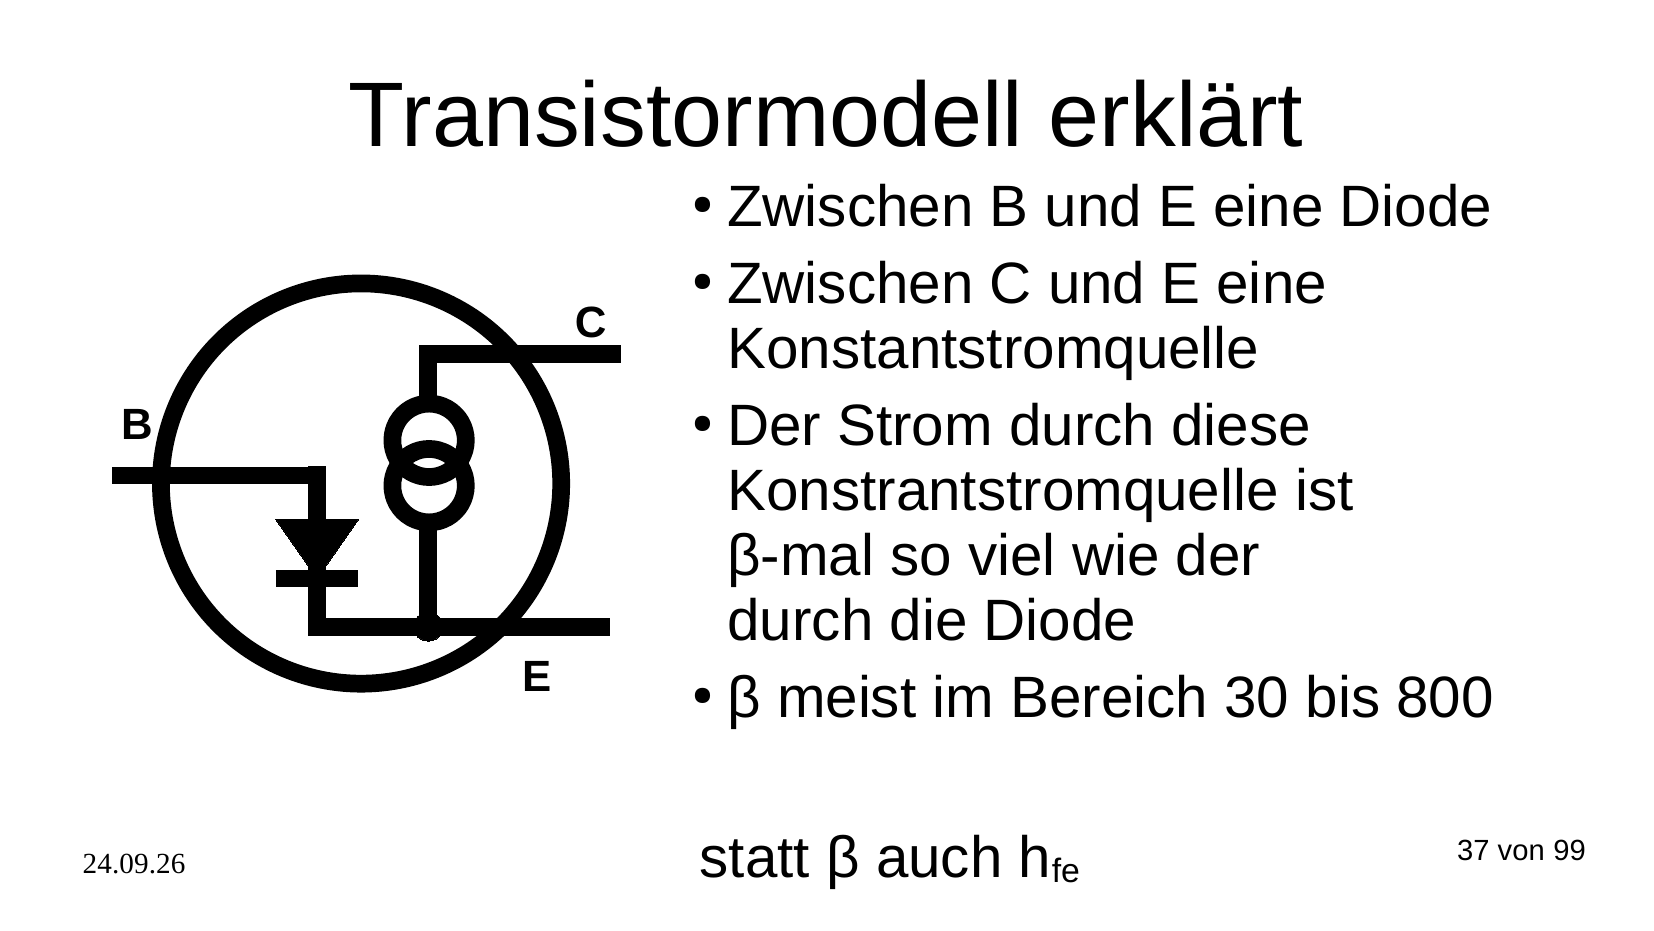

# Transistormodell erklärt
Zwischen B und E eine Diode
Zwischen C und E eine
Konstantstromquelle
Der Strom durch diese
Konstrantstromquelle ist
β-mal so viel wie der
durch die Diode
β meist im Bereich 30 bis 800
C
B
E
statt β auch hfe
37